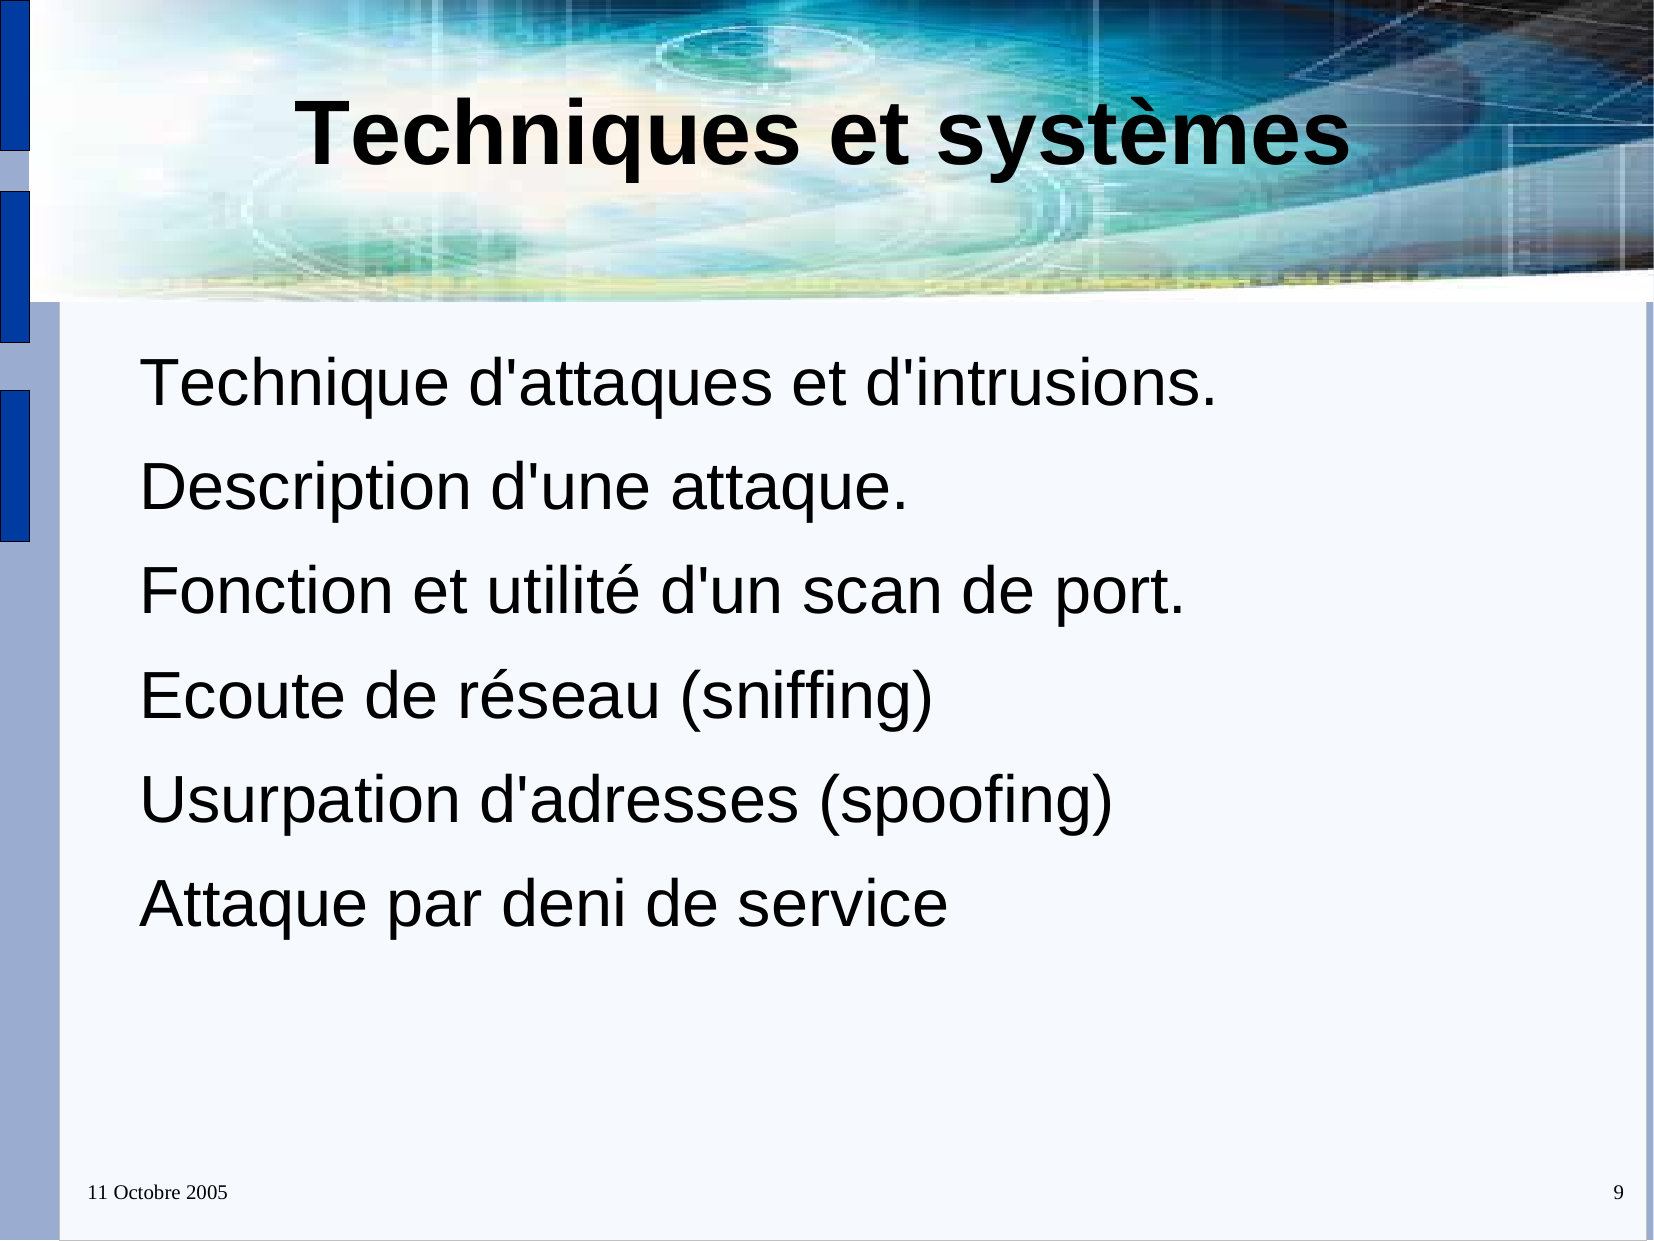

# Techniques et systèmes
Technique d'attaques et d'intrusions.
Description d'une attaque.
Fonction et utilité d'un scan de port.
Ecoute de réseau (sniffing)
Usurpation d'adresses (spoofing)
Attaque par deni de service